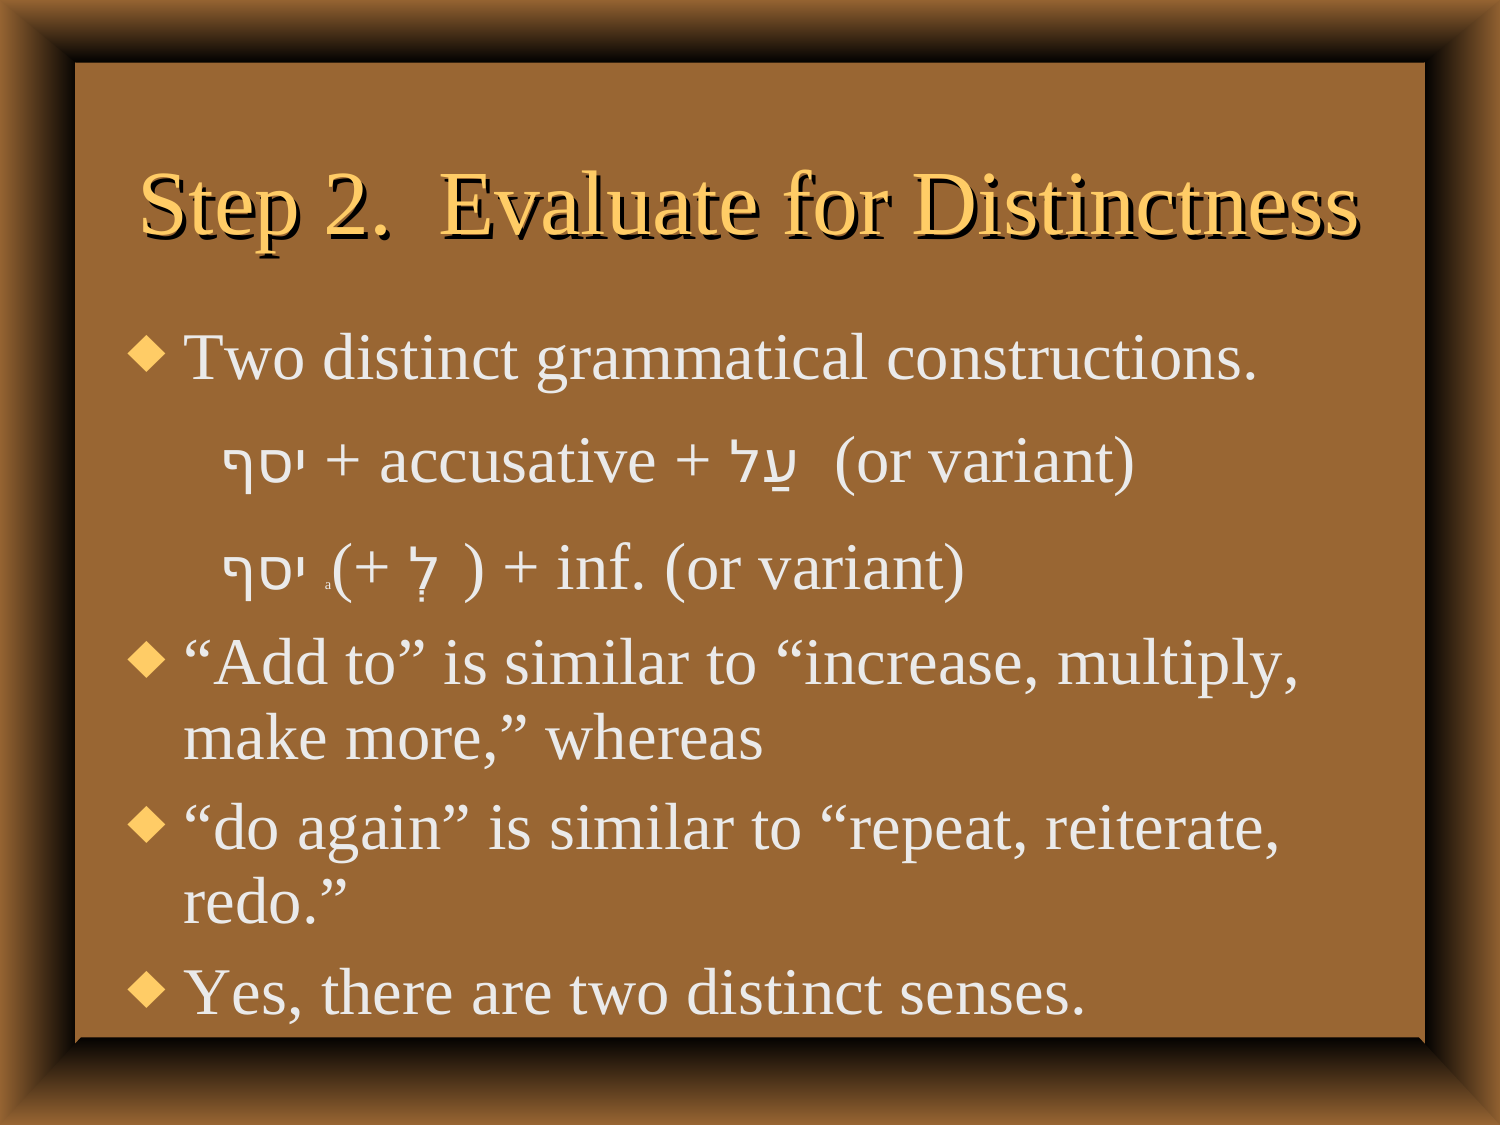

# Step 2. Evaluate for Distinctness
Two distinct grammatical constructions.
 יסף + accusative + עַל (or variant)
 יסף a(+ לְ ) + inf. (or variant)
“Add to” is similar to “increase, multiply, make more,” whereas
“do again” is similar to “repeat, reiterate, redo.”
Yes, there are two distinct senses.